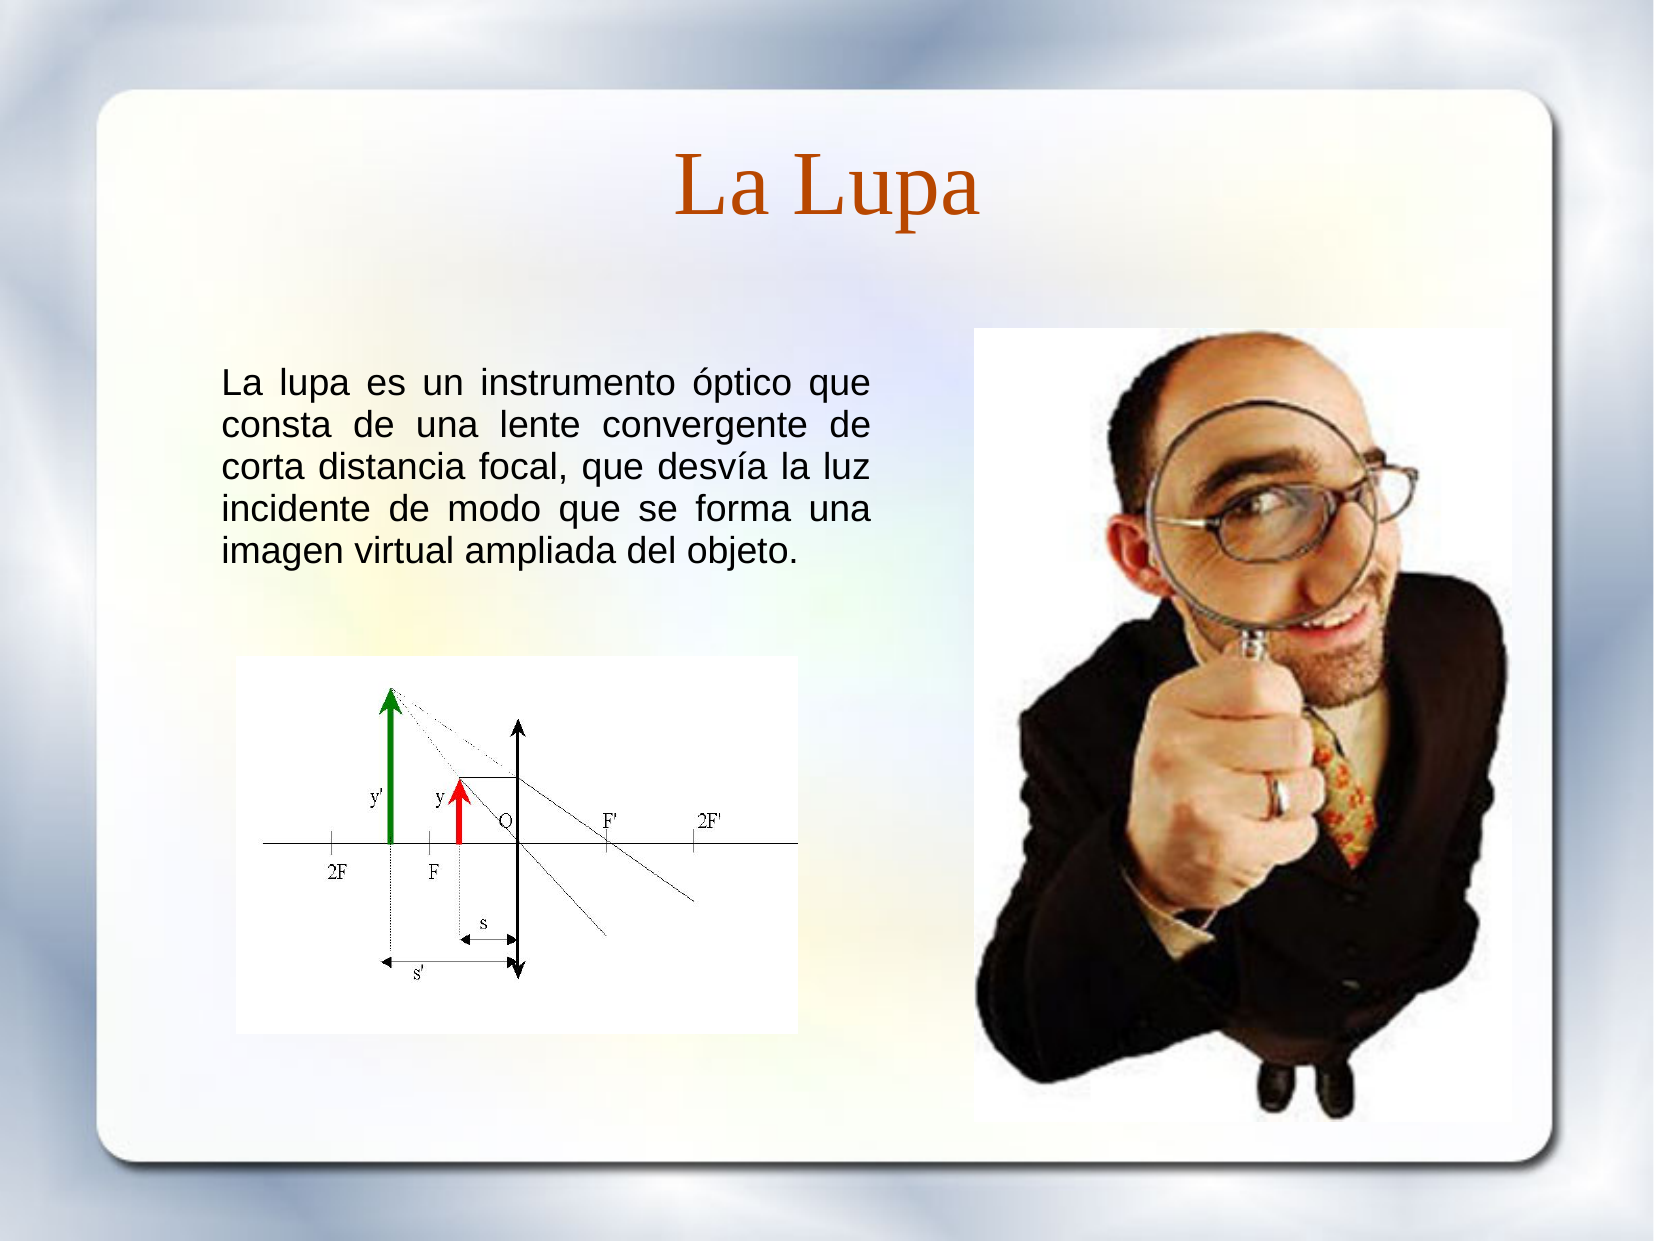

# La Lupa
La lupa es un instrumento óptico que consta de una lente convergente de corta distancia focal, que desvía la luz incidente de modo que se forma una imagen virtual ampliada del objeto.